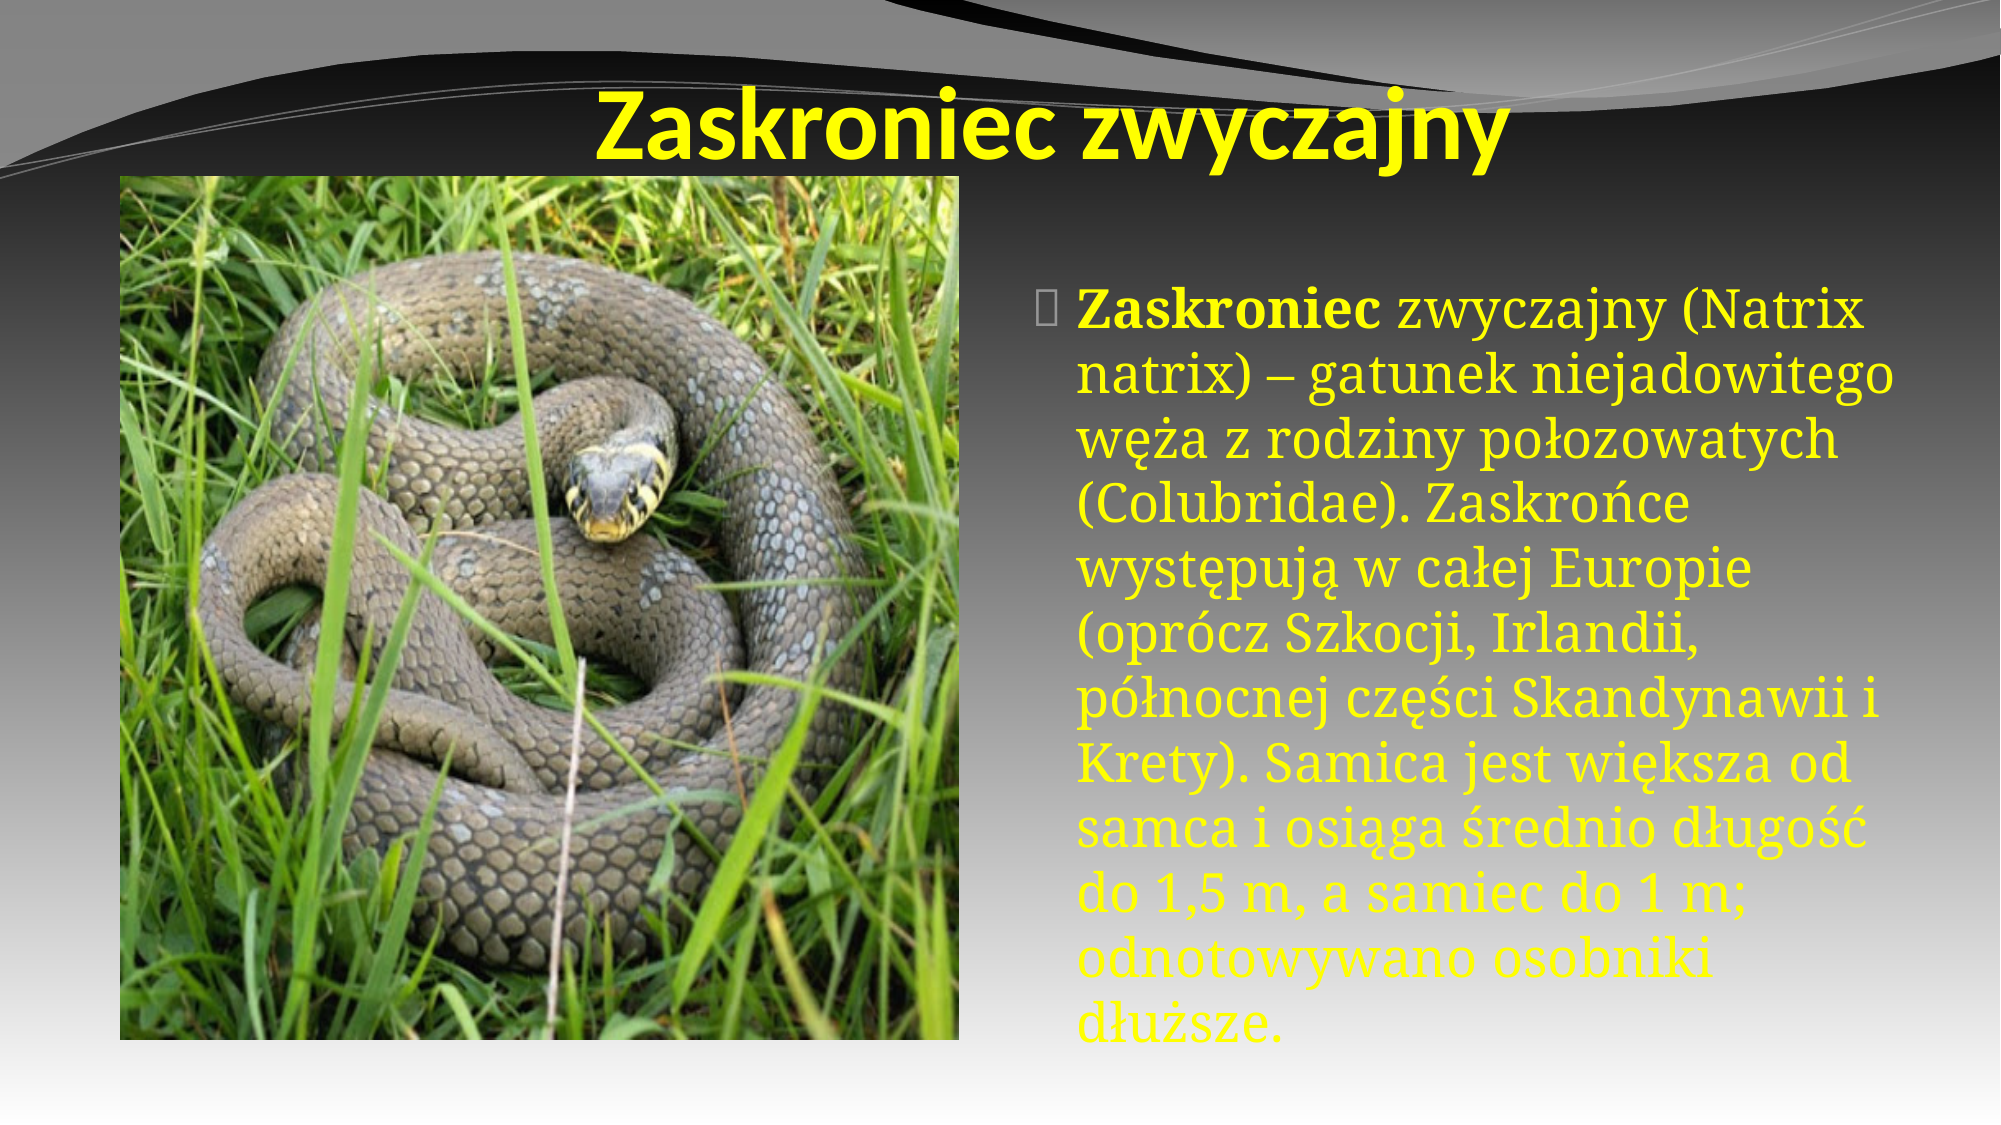

# Zaskroniec zwyczajny
Zaskroniec zwyczajny (Natrix natrix) – gatunek niejadowitego węża z rodziny połozowatych (Colubridae). Zaskrońce występują w całej Europie (oprócz Szkocji, Irlandii, północnej części Skandynawii i Krety). Samica jest większa od samca i osiąga średnio długość do 1,5 m, a samiec do 1 m; odnotowywano osobniki dłuższe.